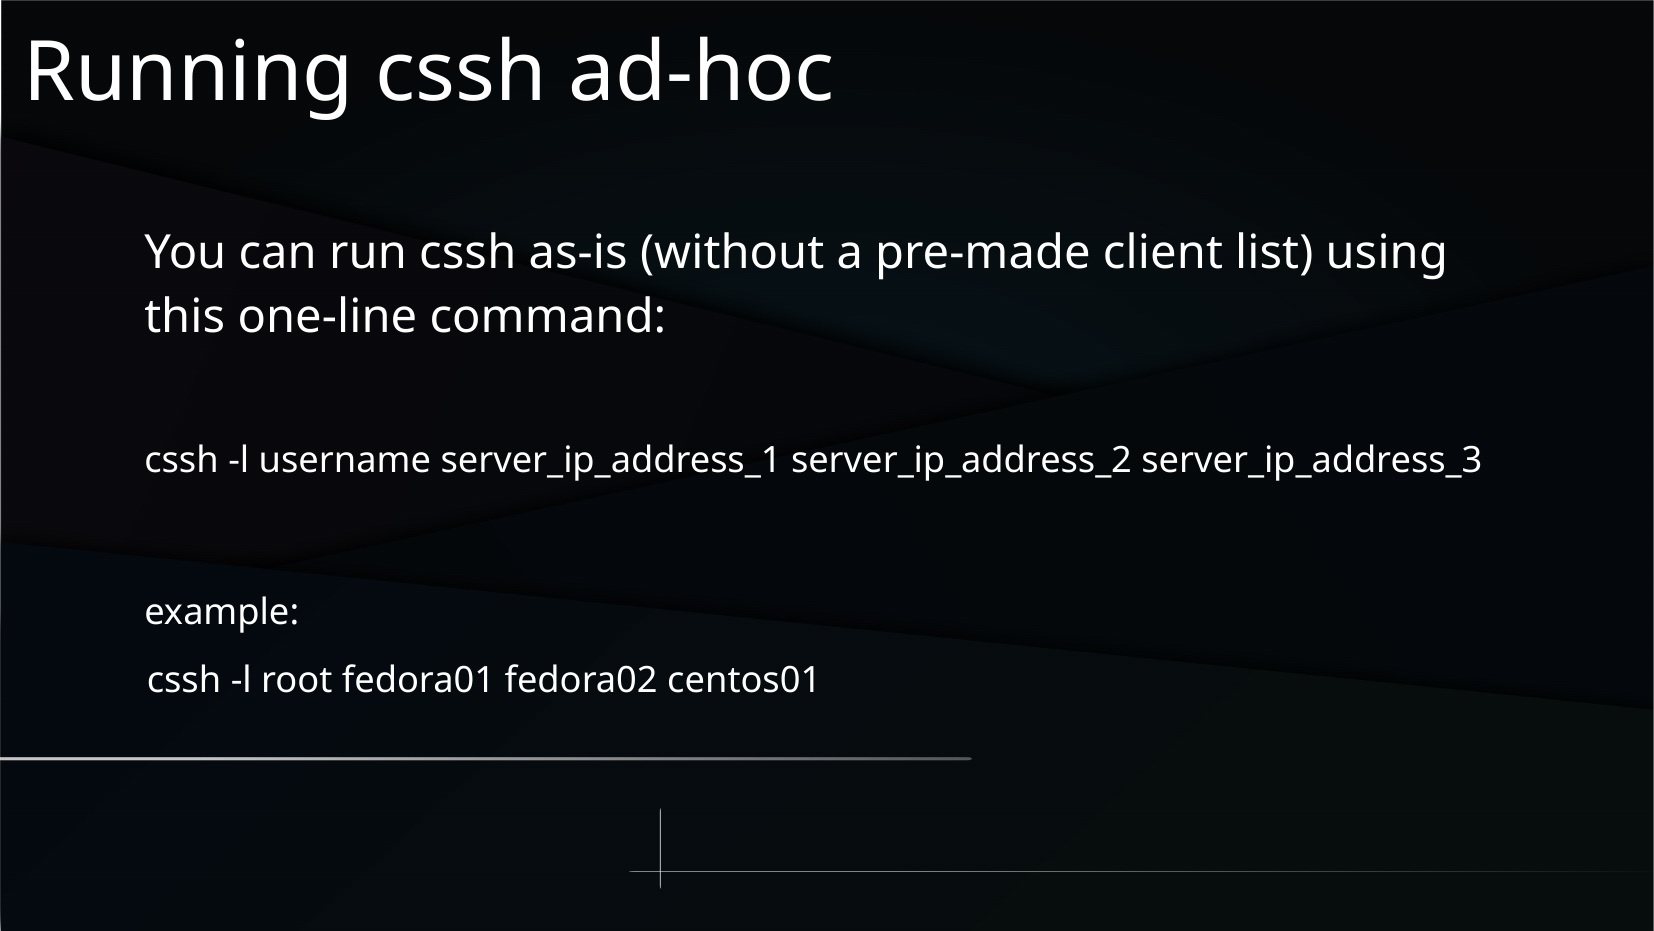

# Running cssh ad-hoc
You can run cssh as-is (without a pre-made client list) using this one-line command:
cssh -l username server_ip_address_1 server_ip_address_2 server_ip_address_3
example:
cssh -l root fedora01 fedora02 centos01